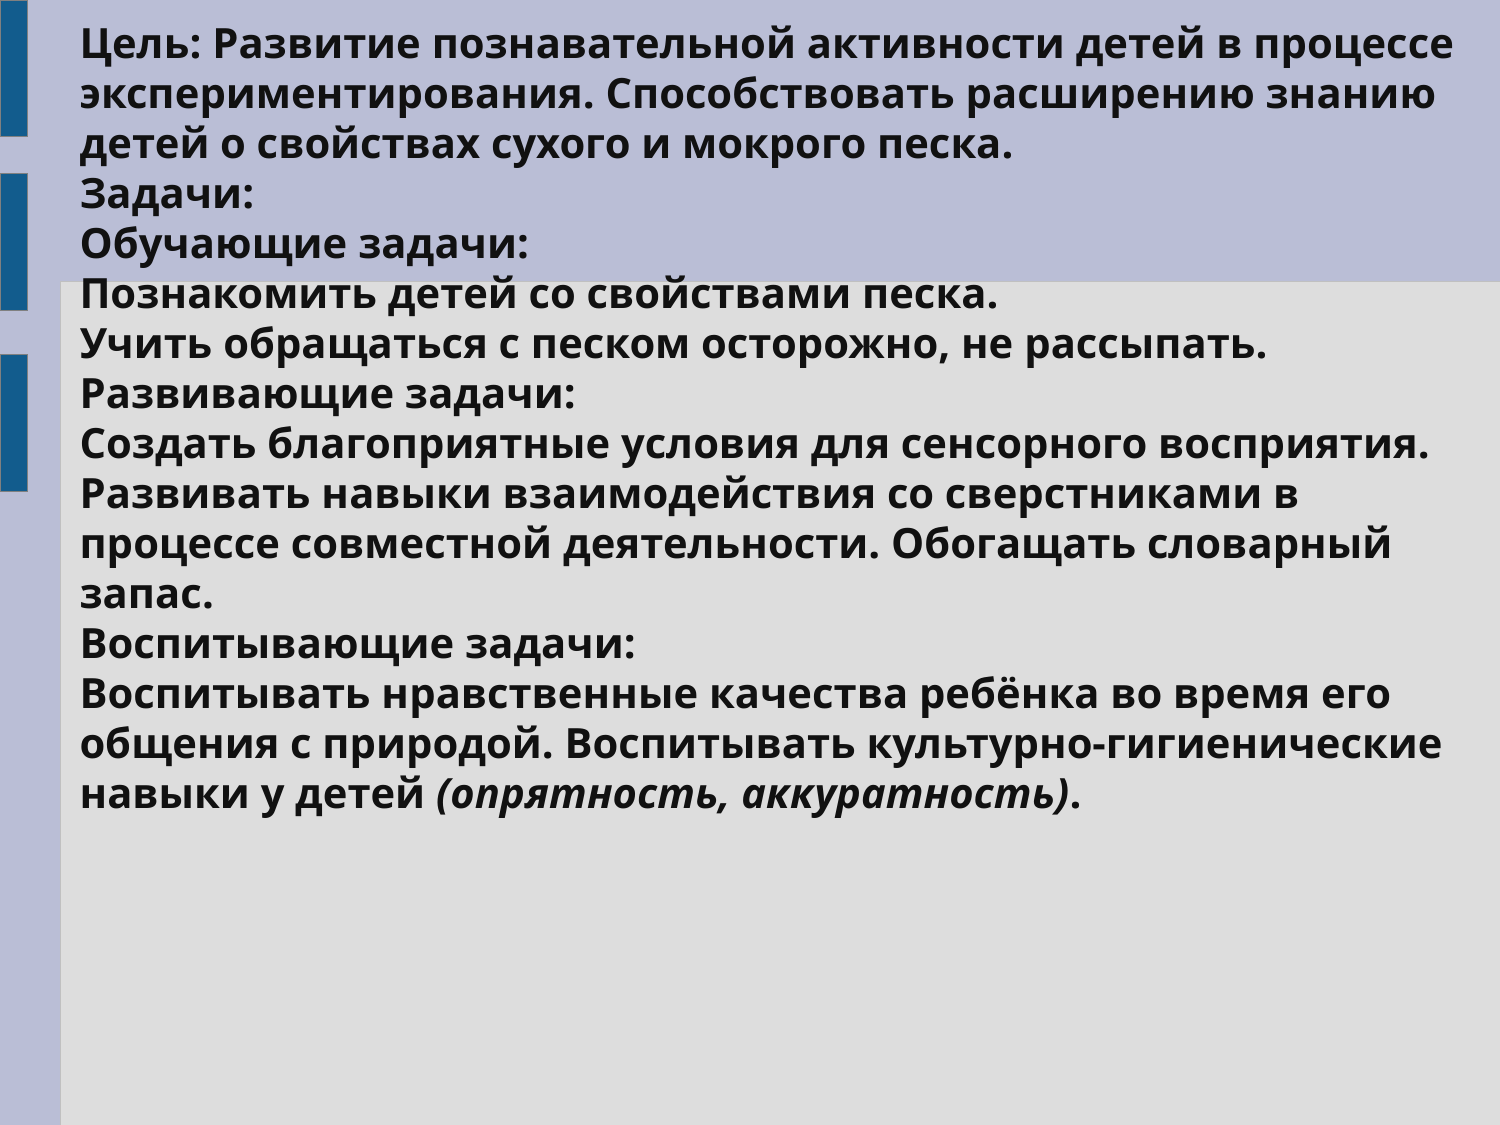

Цель: Развитие познавательной активности детей в процессе экспериментирования. Способствовать расширению знанию детей о свойствах сухого и мокрого песка.
Задачи:
Обучающие задачи:
Познакомить детей со свойствами песка.
Учить обращаться с песком осторожно, не рассыпать.
Развивающие задачи:
Создать благоприятные условия для сенсорного восприятия. Развивать навыки взаимодействия со сверстниками в процессе совместной деятельности. Обогащать словарный запас.
Воспитывающие задачи:
Воспитывать нравственные качества ребёнка во время его общения с природой. Воспитывать культурно-гигиенические навыки у детей (опрятность, аккуратность).